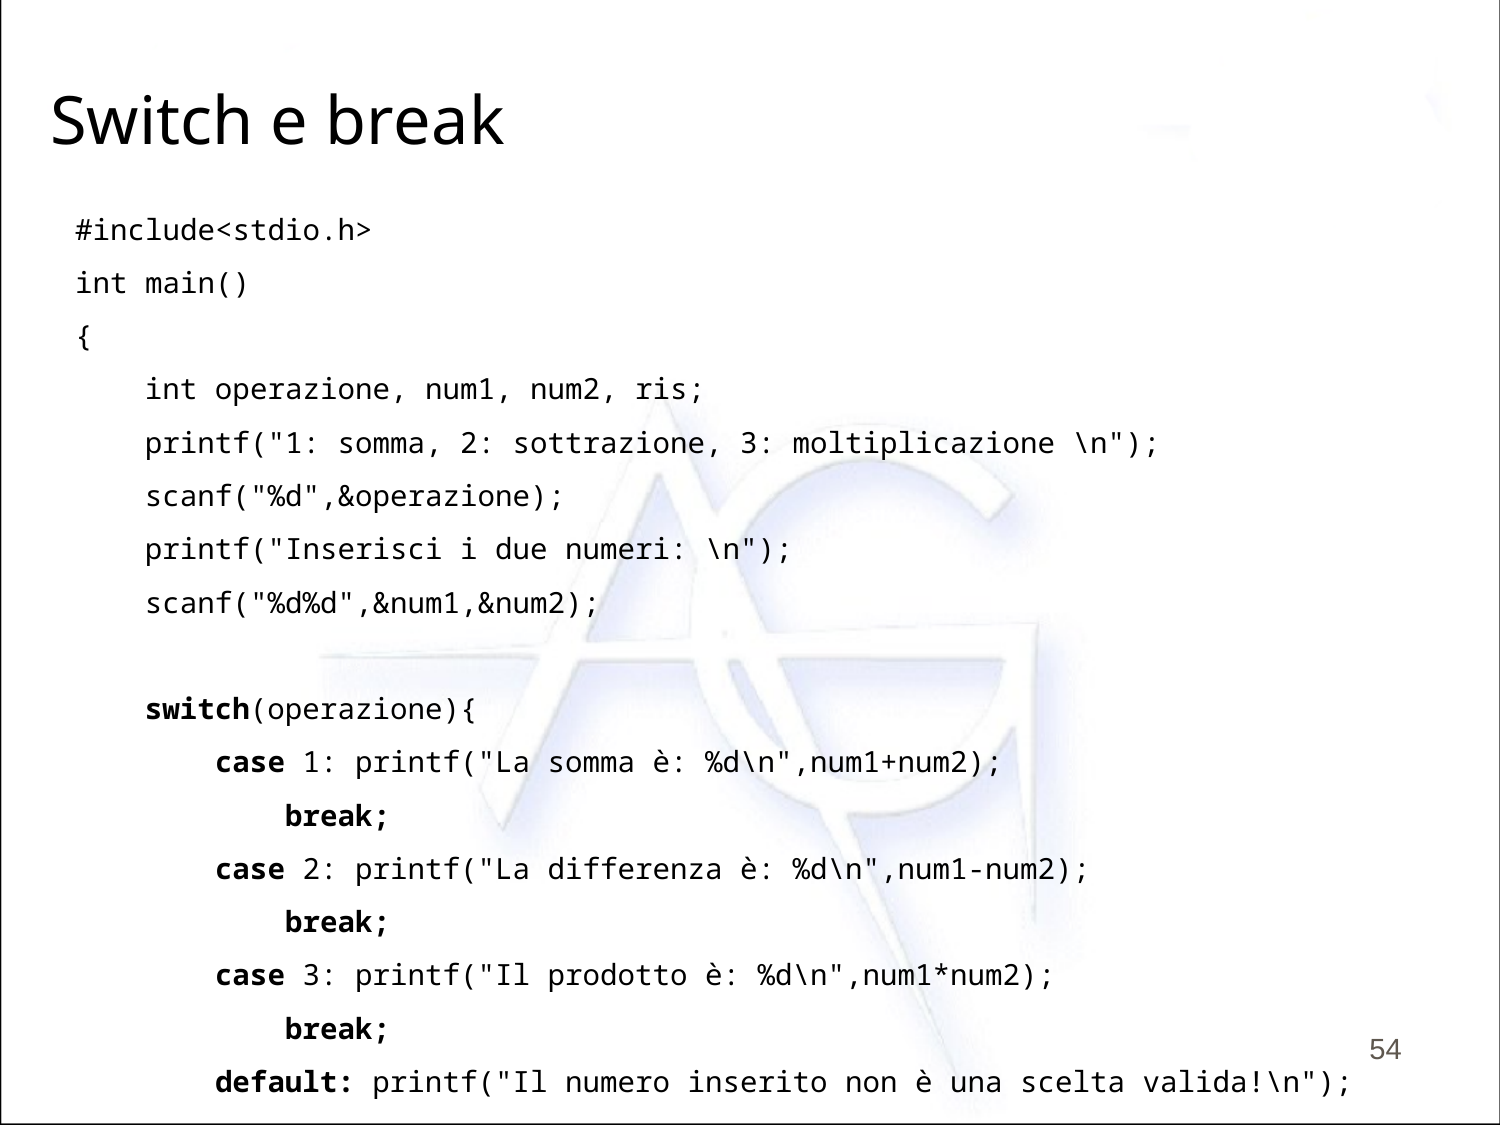

# Switch e break
#include<stdio.h>
int main()
{
 int operazione, num1, num2, ris;
 printf("1: somma, 2: sottrazione, 3: moltiplicazione \n");
 scanf("%d",&operazione);
 printf("Inserisci i due numeri: \n");
 scanf("%d%d",&num1,&num2);
 switch(operazione){
 case 1: printf("La somma è: %d\n",num1+num2);
 break;
 case 2: printf("La differenza è: %d\n",num1-num2);
 break;
 case 3: printf("Il prodotto è: %d\n",num1*num2);
 break;
 default: printf("Il numero inserito non è una scelta valida!\n");
}
}
54